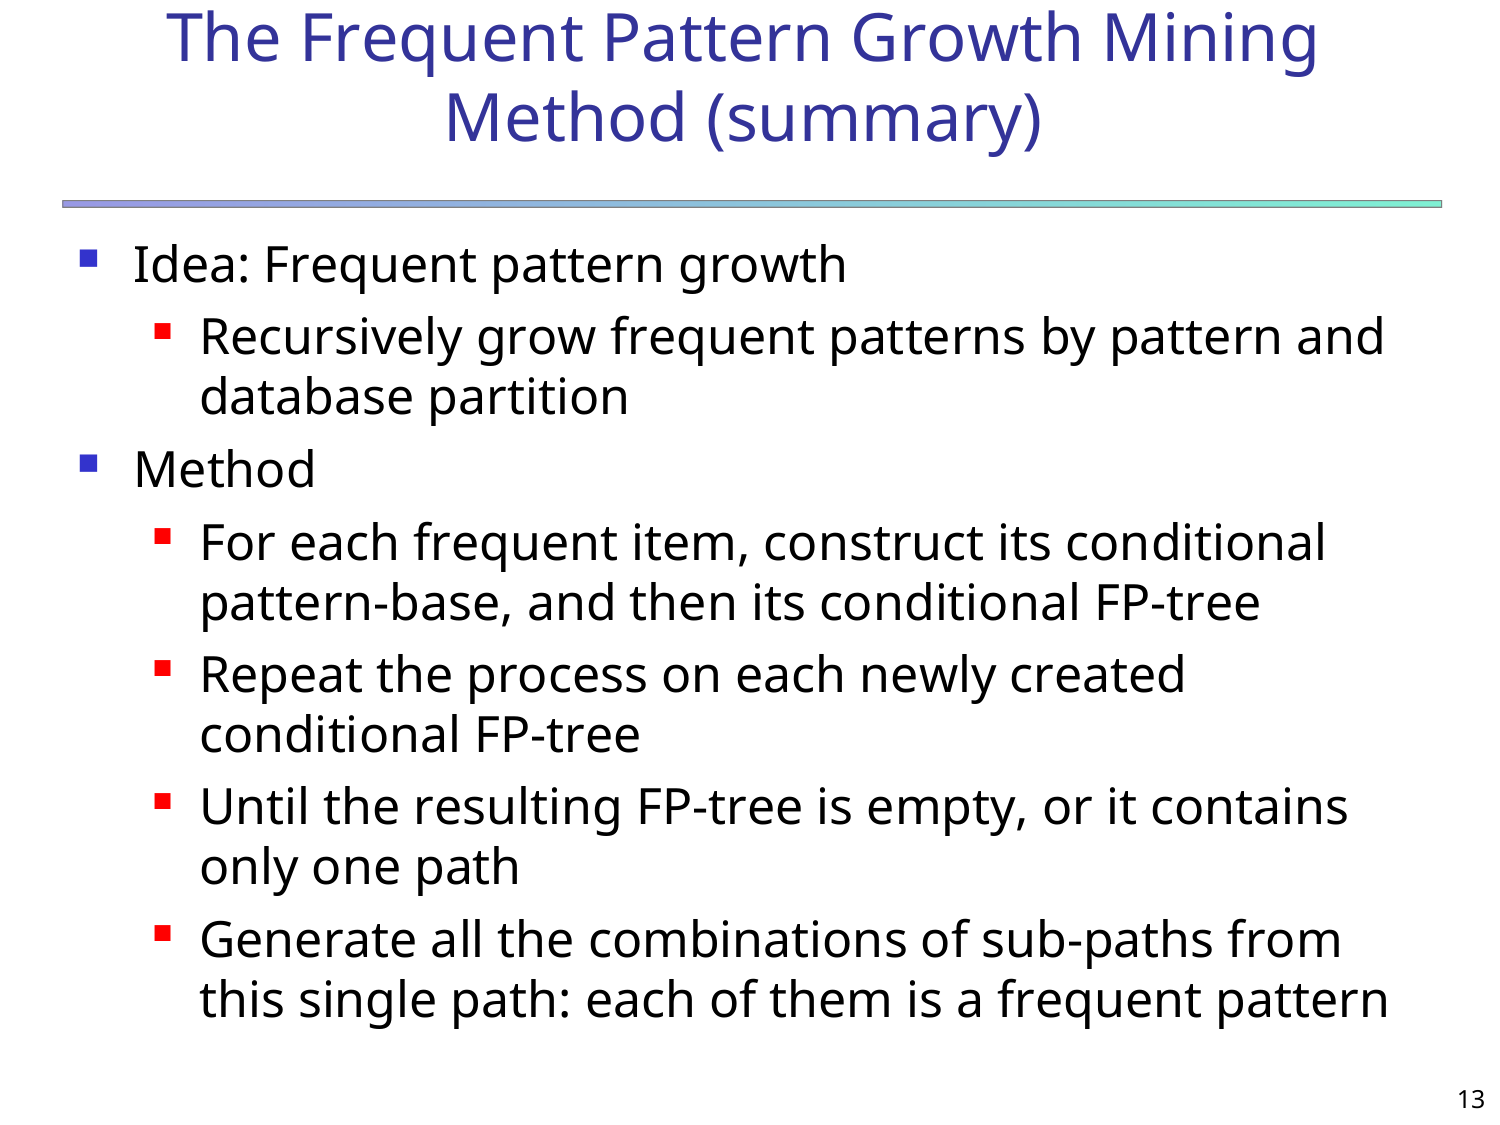

# The Frequent Pattern Growth Mining Method (summary)
Idea: Frequent pattern growth
Recursively grow frequent patterns by pattern and database partition
Method
For each frequent item, construct its conditional pattern-base, and then its conditional FP-tree
Repeat the process on each newly created conditional FP-tree
Until the resulting FP-tree is empty, or it contains only one path
Generate all the combinations of sub-paths from this single path: each of them is a frequent pattern